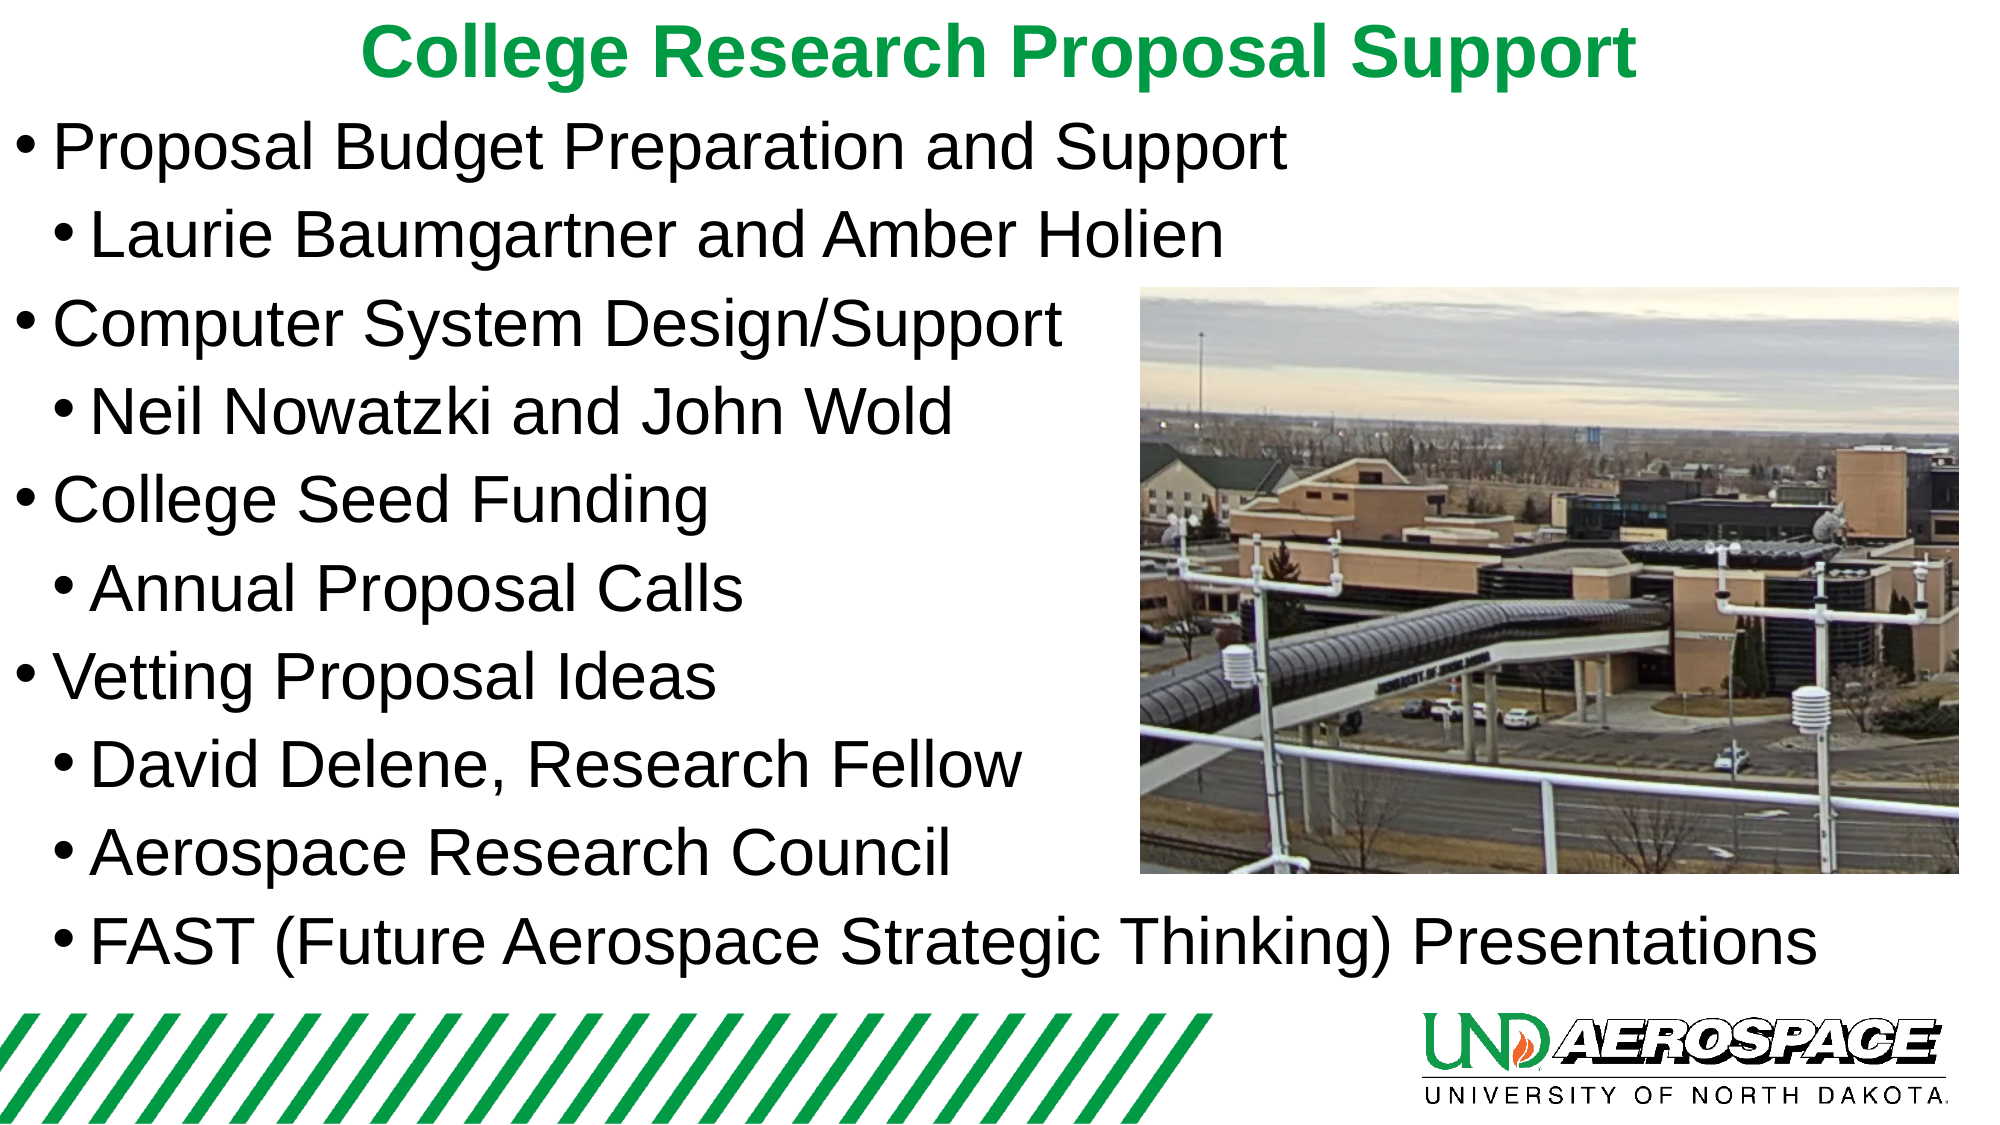

College Research Proposal Support
Proposal Budget Preparation and Support
Laurie Baumgartner and Amber Holien
Computer System Design/Support
Neil Nowatzki and John Wold
College Seed Funding
Annual Proposal Calls
Vetting Proposal Ideas
David Delene, Research Fellow
Aerospace Research Council
FAST (Future Aerospace Strategic Thinking) Presentations